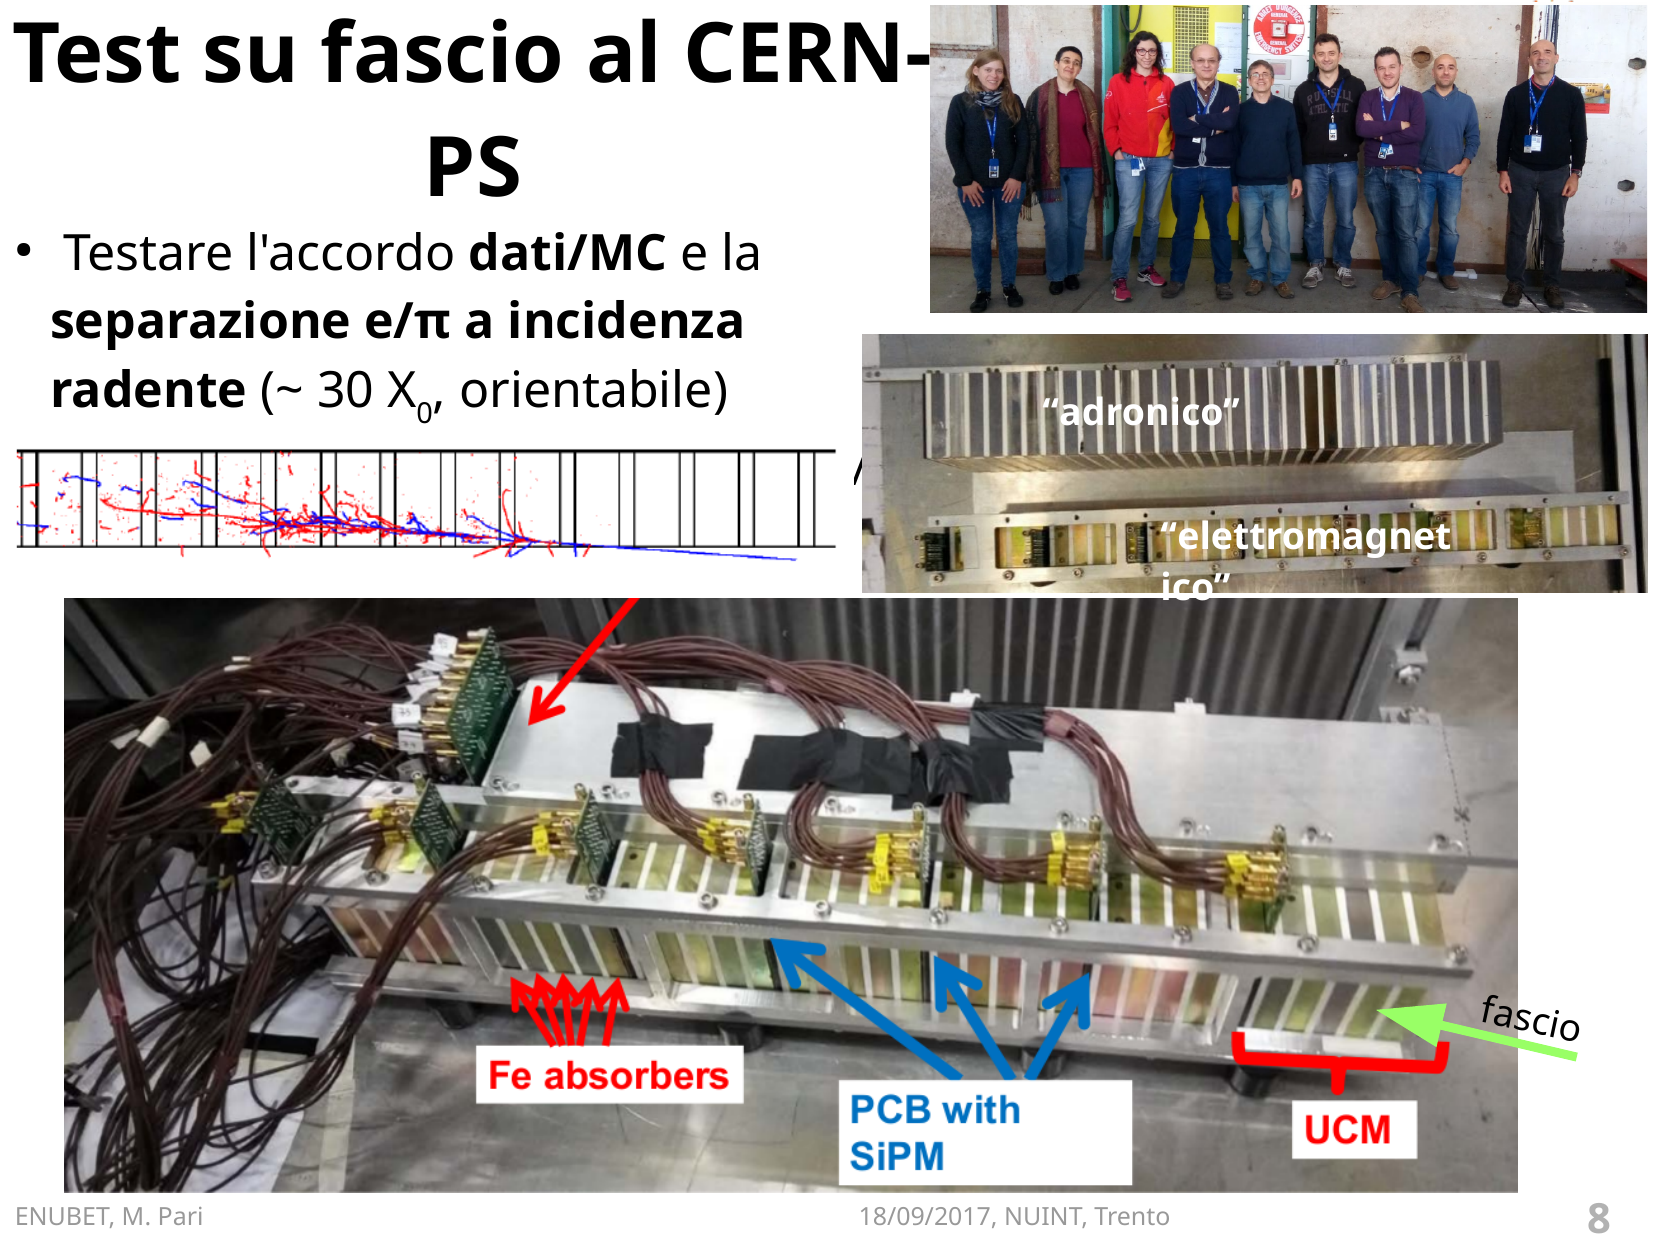

# Test su fascio al CERN-PS
 Testare l'accordo dati/MC e la separazione e/π a incidenza radente (~ 30 X0, orientabile)
56 (e.m.) + 18 (had.) UCM, 666 SiPM
“adronico”
“elettromagnetico”
fascio